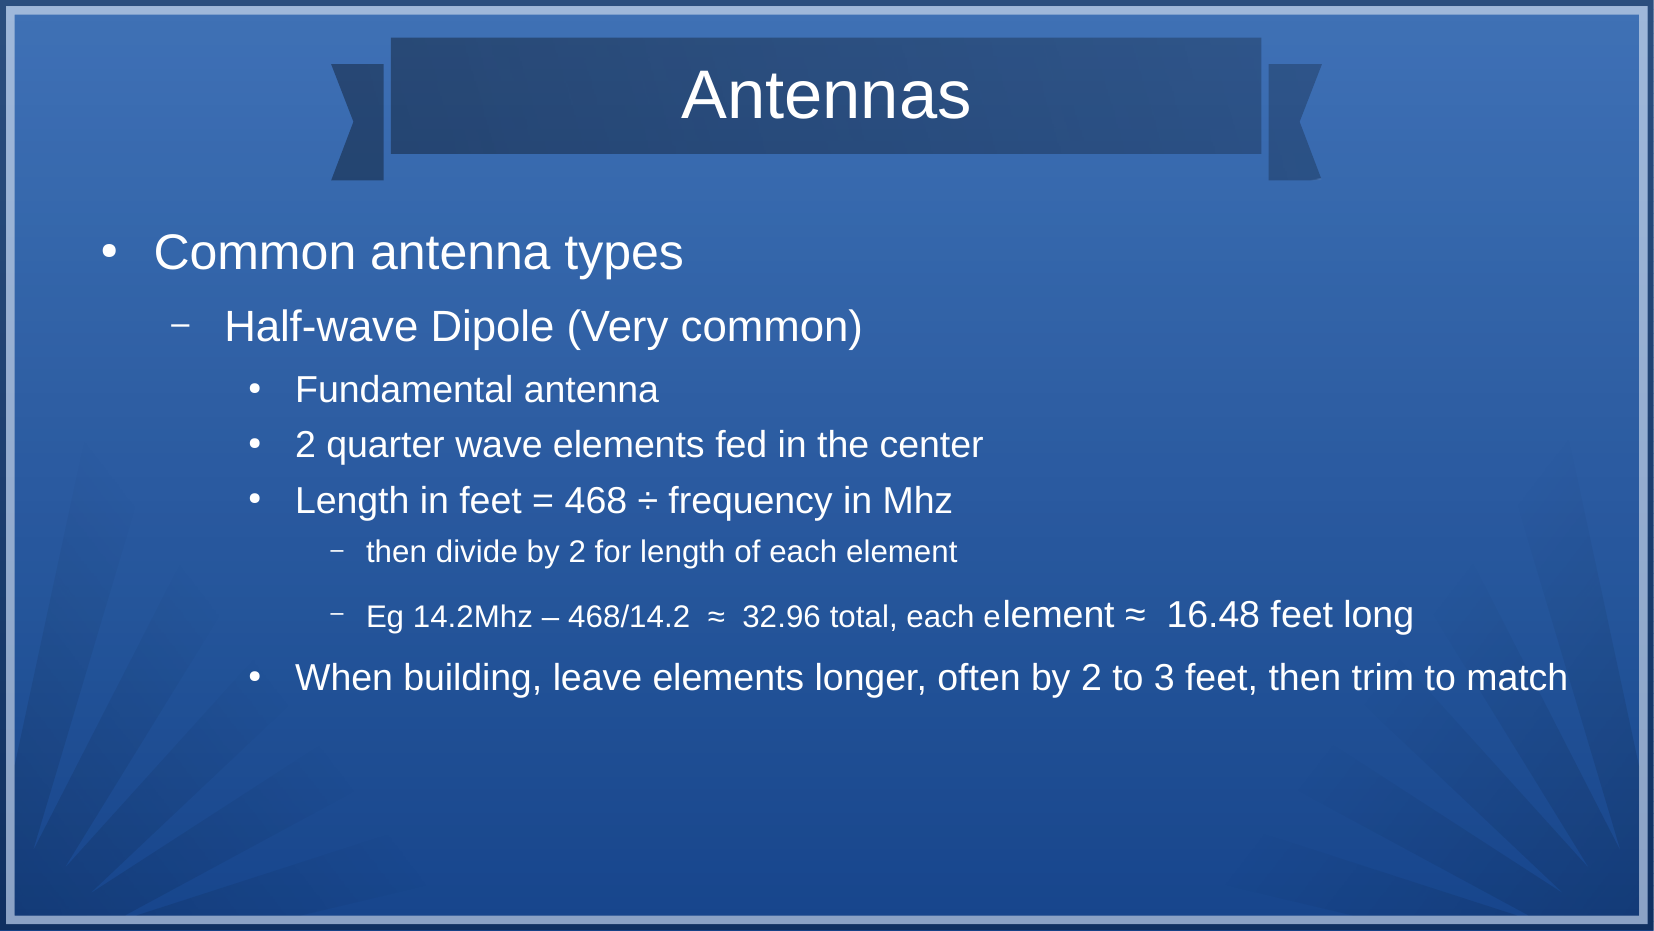

# Antennas
Common antenna types
Half-wave Dipole (Very common)
Fundamental antenna
2 quarter wave elements fed in the center
Length in feet = 468 ÷ frequency in Mhz
then divide by 2 for length of each element
Eg 14.2Mhz – 468/14.2  ≈  32.96 total, each element ≈ 16.48 feet long
When building, leave elements longer, often by 2 to 3 feet, then trim to match